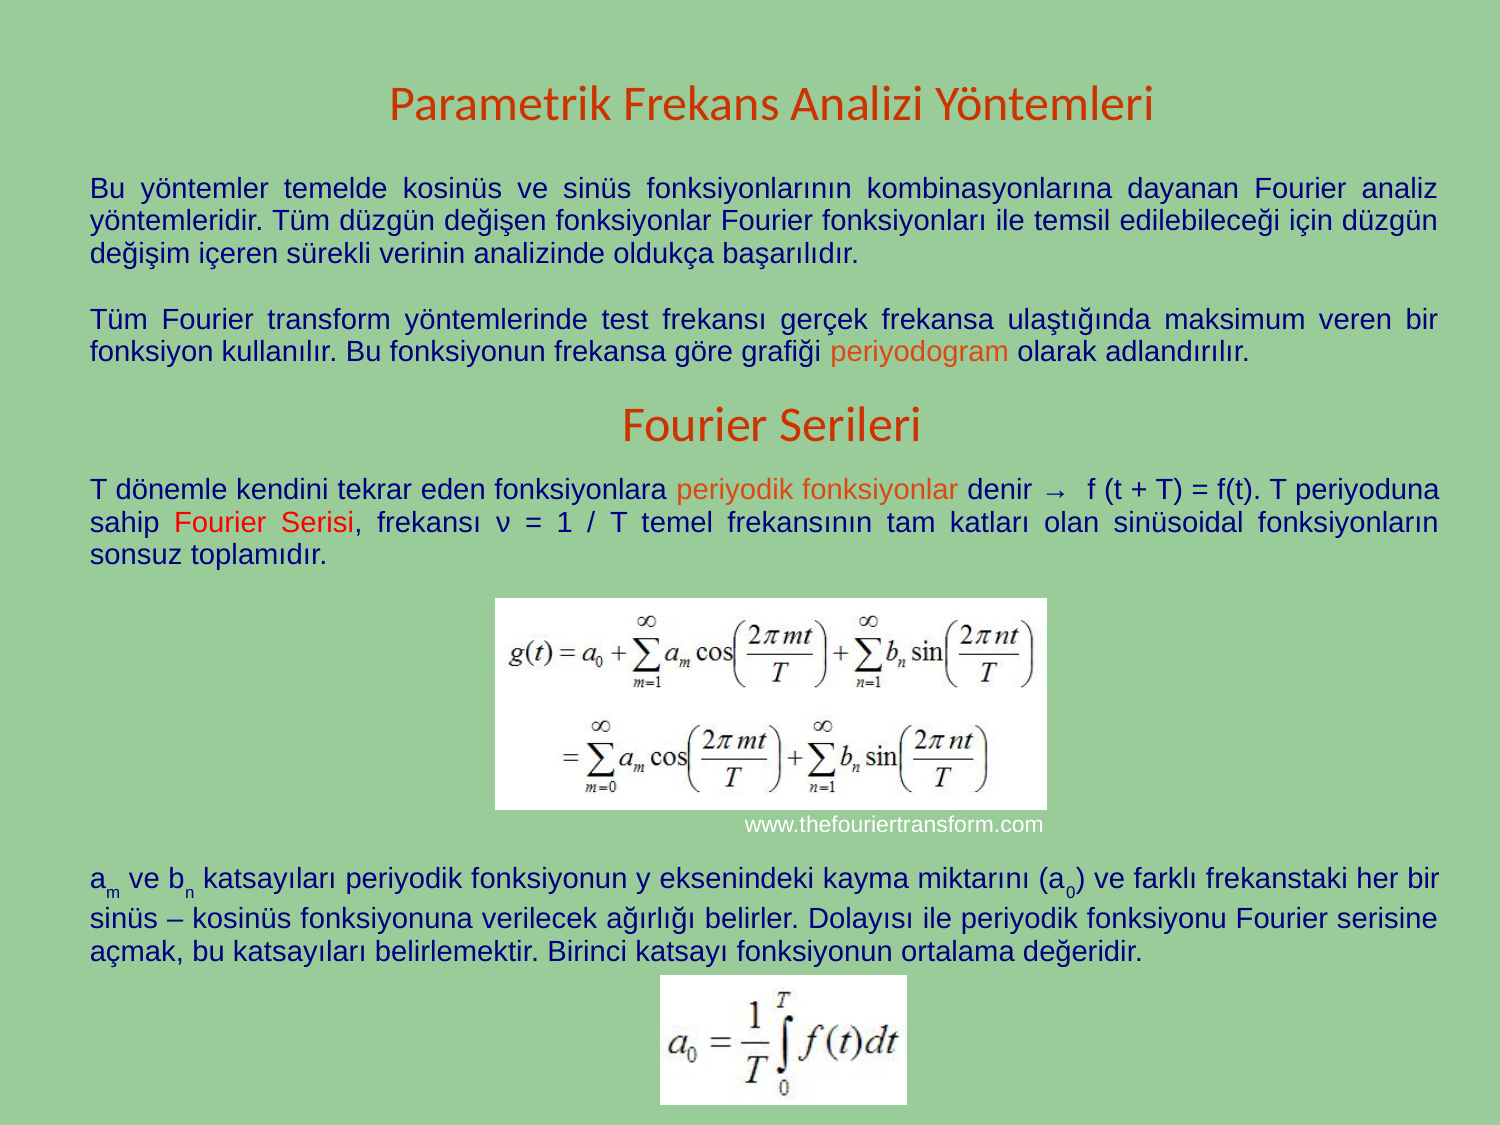

# Parametrik Frekans Analizi Yöntemleri
Bu yöntemler temelde kosinüs ve sinüs fonksiyonlarının kombinasyonlarına dayanan Fourier analiz yöntemleridir. Tüm düzgün değişen fonksiyonlar Fourier fonksiyonları ile temsil edilebileceği için düzgün değişim içeren sürekli verinin analizinde oldukça başarılıdır.
Tüm Fourier transform yöntemlerinde test frekansı gerçek frekansa ulaştığında maksimum veren bir fonksiyon kullanılır. Bu fonksiyonun frekansa göre grafiği periyodogram olarak adlandırılır.
Fourier Serileri
T dönemle kendini tekrar eden fonksiyonlara periyodik fonksiyonlar denir → f (t + T) = f(t). T periyoduna sahip Fourier Serisi, frekansı ν = 1 / T temel frekansının tam katları olan sinüsoidal fonksiyonların sonsuz toplamıdır.
www.thefouriertransform.com
am ve bn katsayıları periyodik fonksiyonun y eksenindeki kayma miktarını (a0) ve farklı frekanstaki her bir sinüs – kosinüs fonksiyonuna verilecek ağırlığı belirler. Dolayısı ile periyodik fonksiyonu Fourier serisine açmak, bu katsayıları belirlemektir. Birinci katsayı fonksiyonun ortalama değeridir.